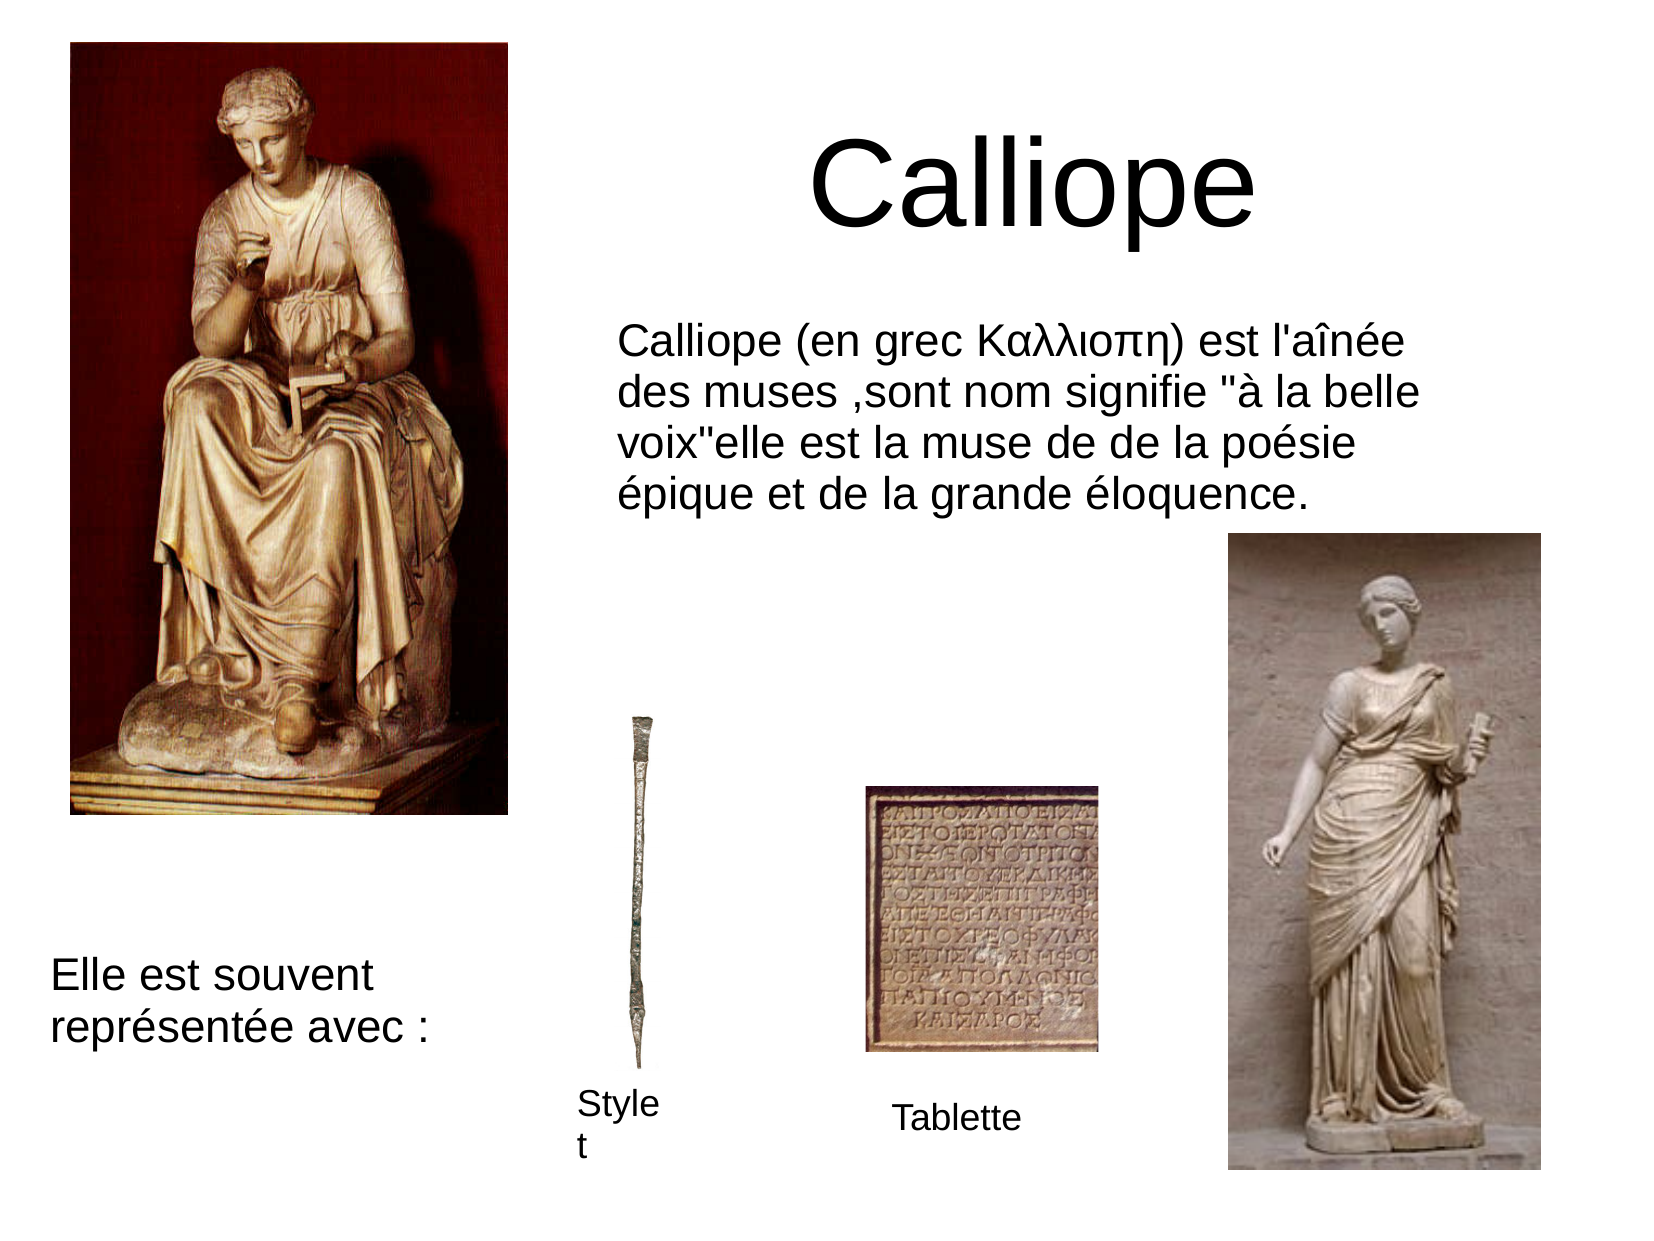

Calliope
Calliope (en grec Καλλιοπη) est l'aînée des muses ,sont nom signifie "à la belle voix"elle est la muse de de la poésie épique et de la grande éloquence.
Elle est souvent représentée avec :
Stylet
Tablette